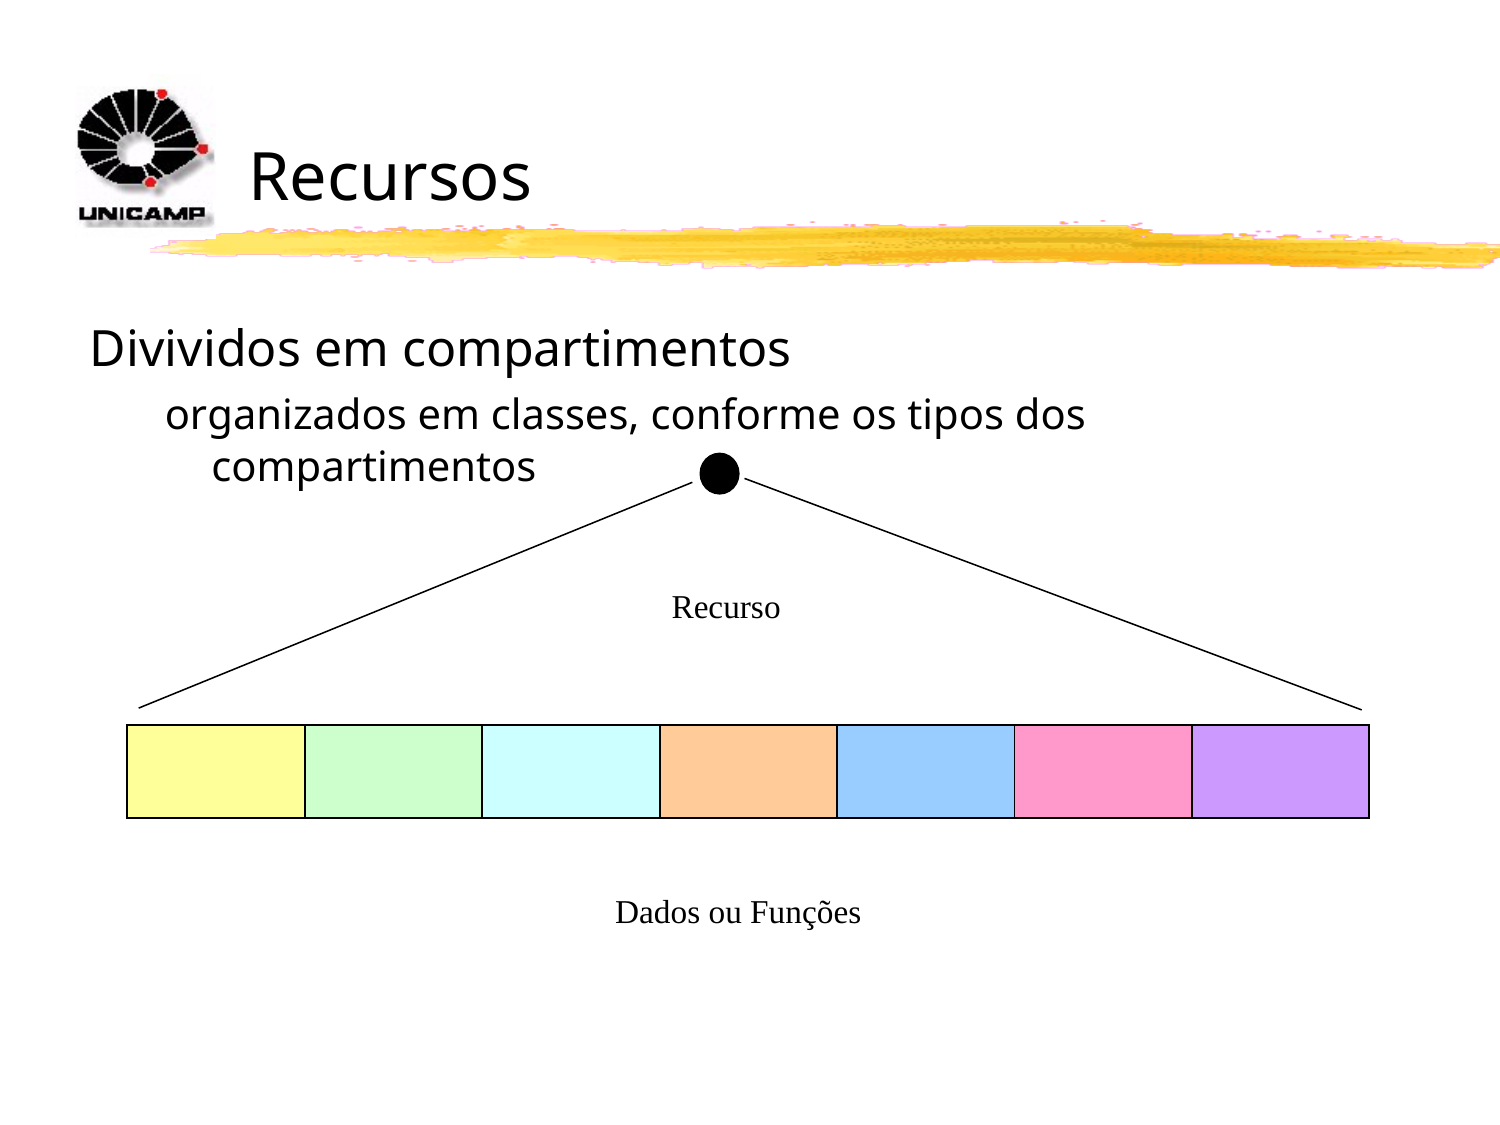

# Recursos
Divividos em compartimentos
organizados em classes, conforme os tipos dos compartimentos
Recurso
Dados ou Funções